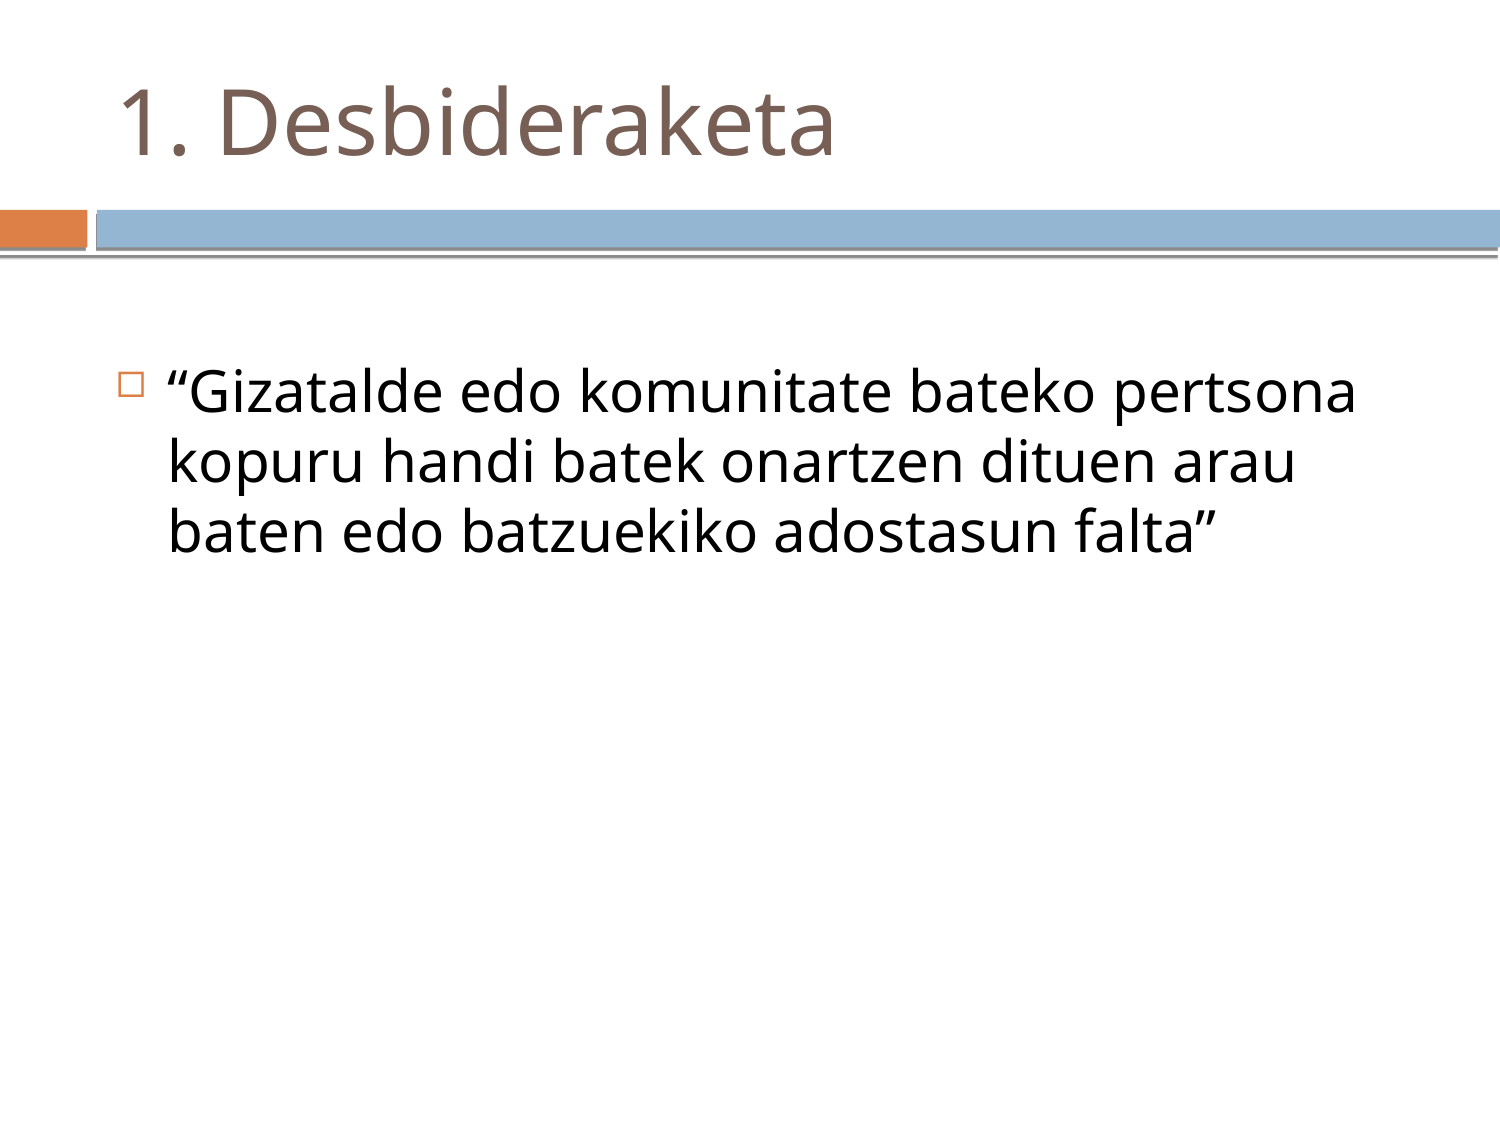

# 1. Desbideraketa
“Gizatalde edo komunitate bateko pertsona kopuru handi batek onartzen dituen arau baten edo batzuekiko adostasun falta”